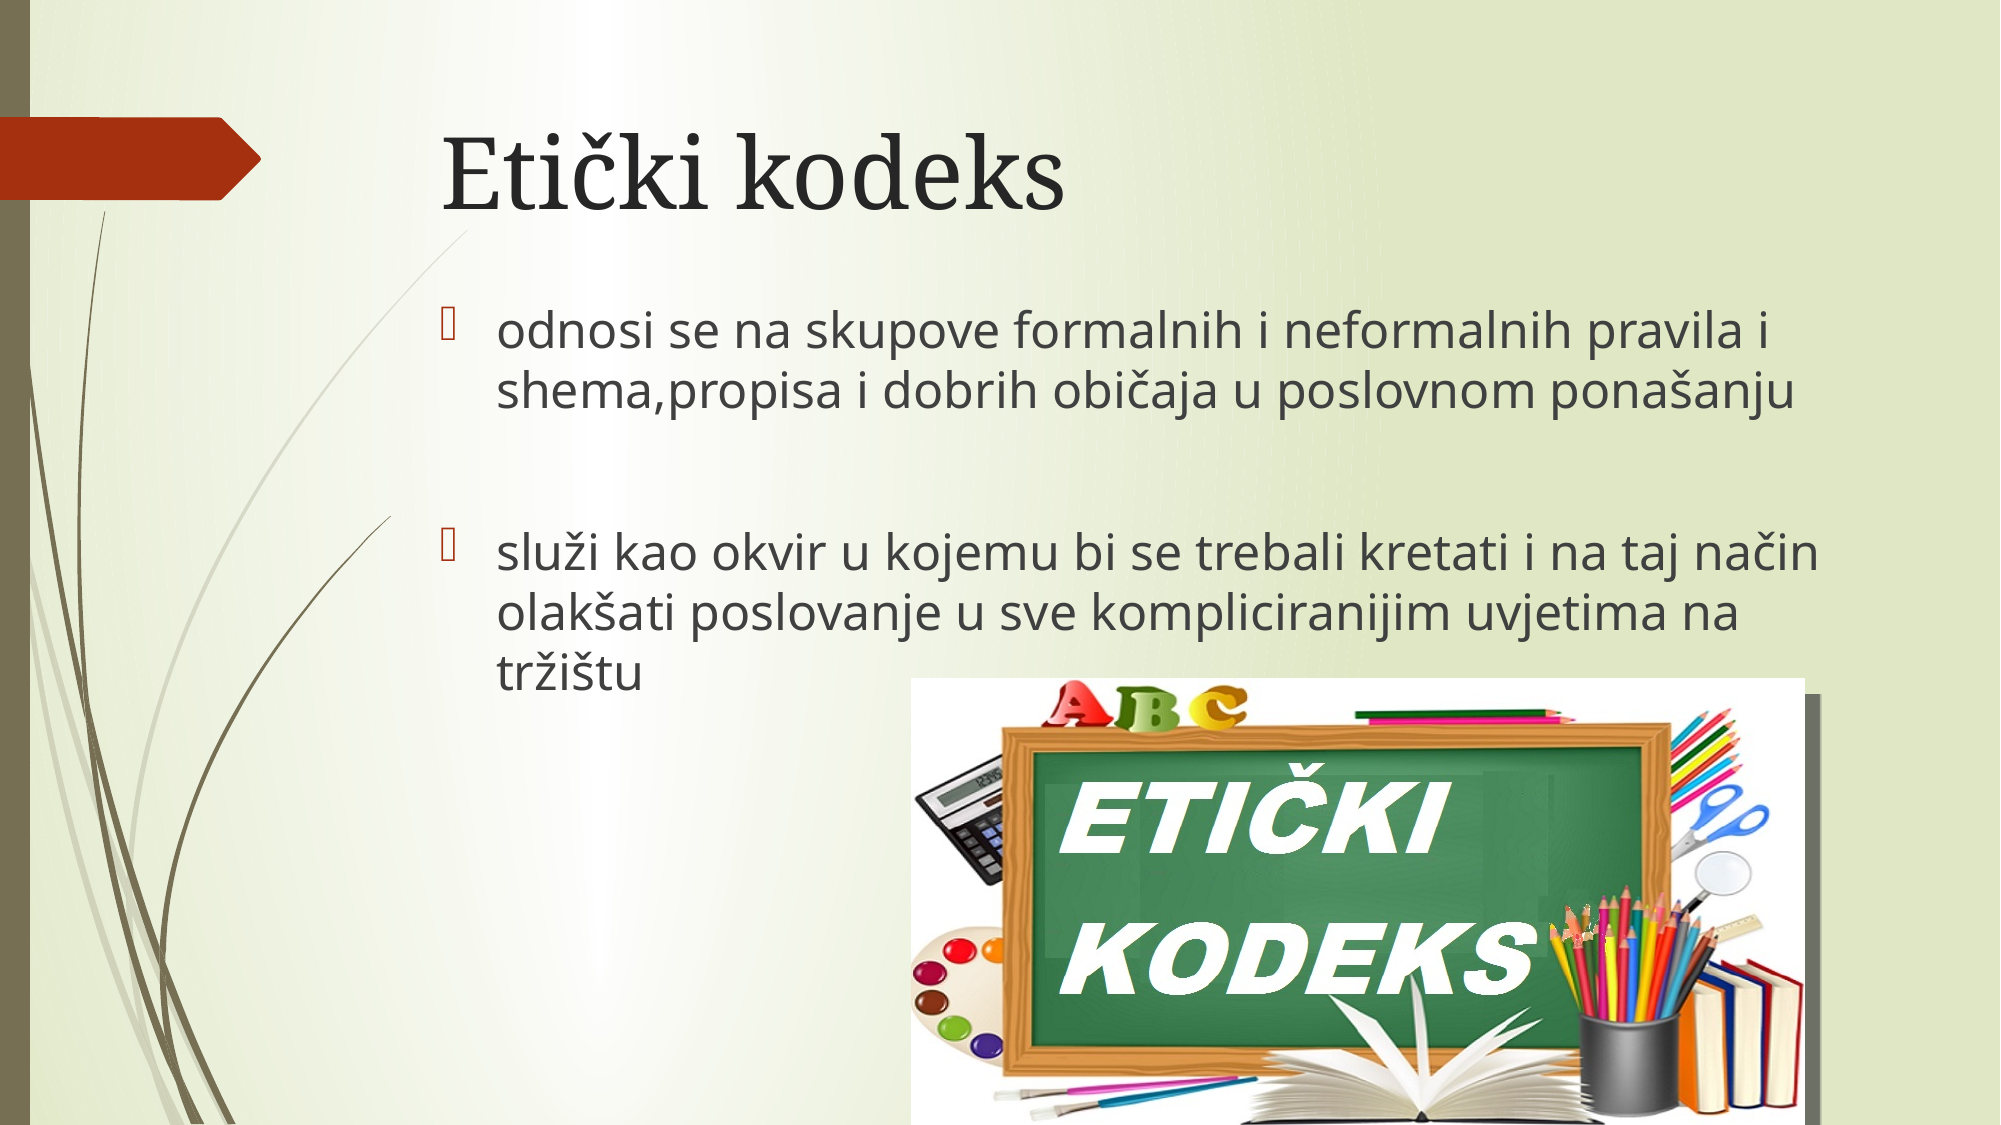

# Etički kodeks
odnosi se na skupove formalnih i neformalnih pravila i shema,propisa i dobrih običaja u poslovnom ponašanju
služi kao okvir u kojemu bi se trebali kretati i na taj način olakšati poslovanje u sve kompliciranijim uvjetima na tržištu